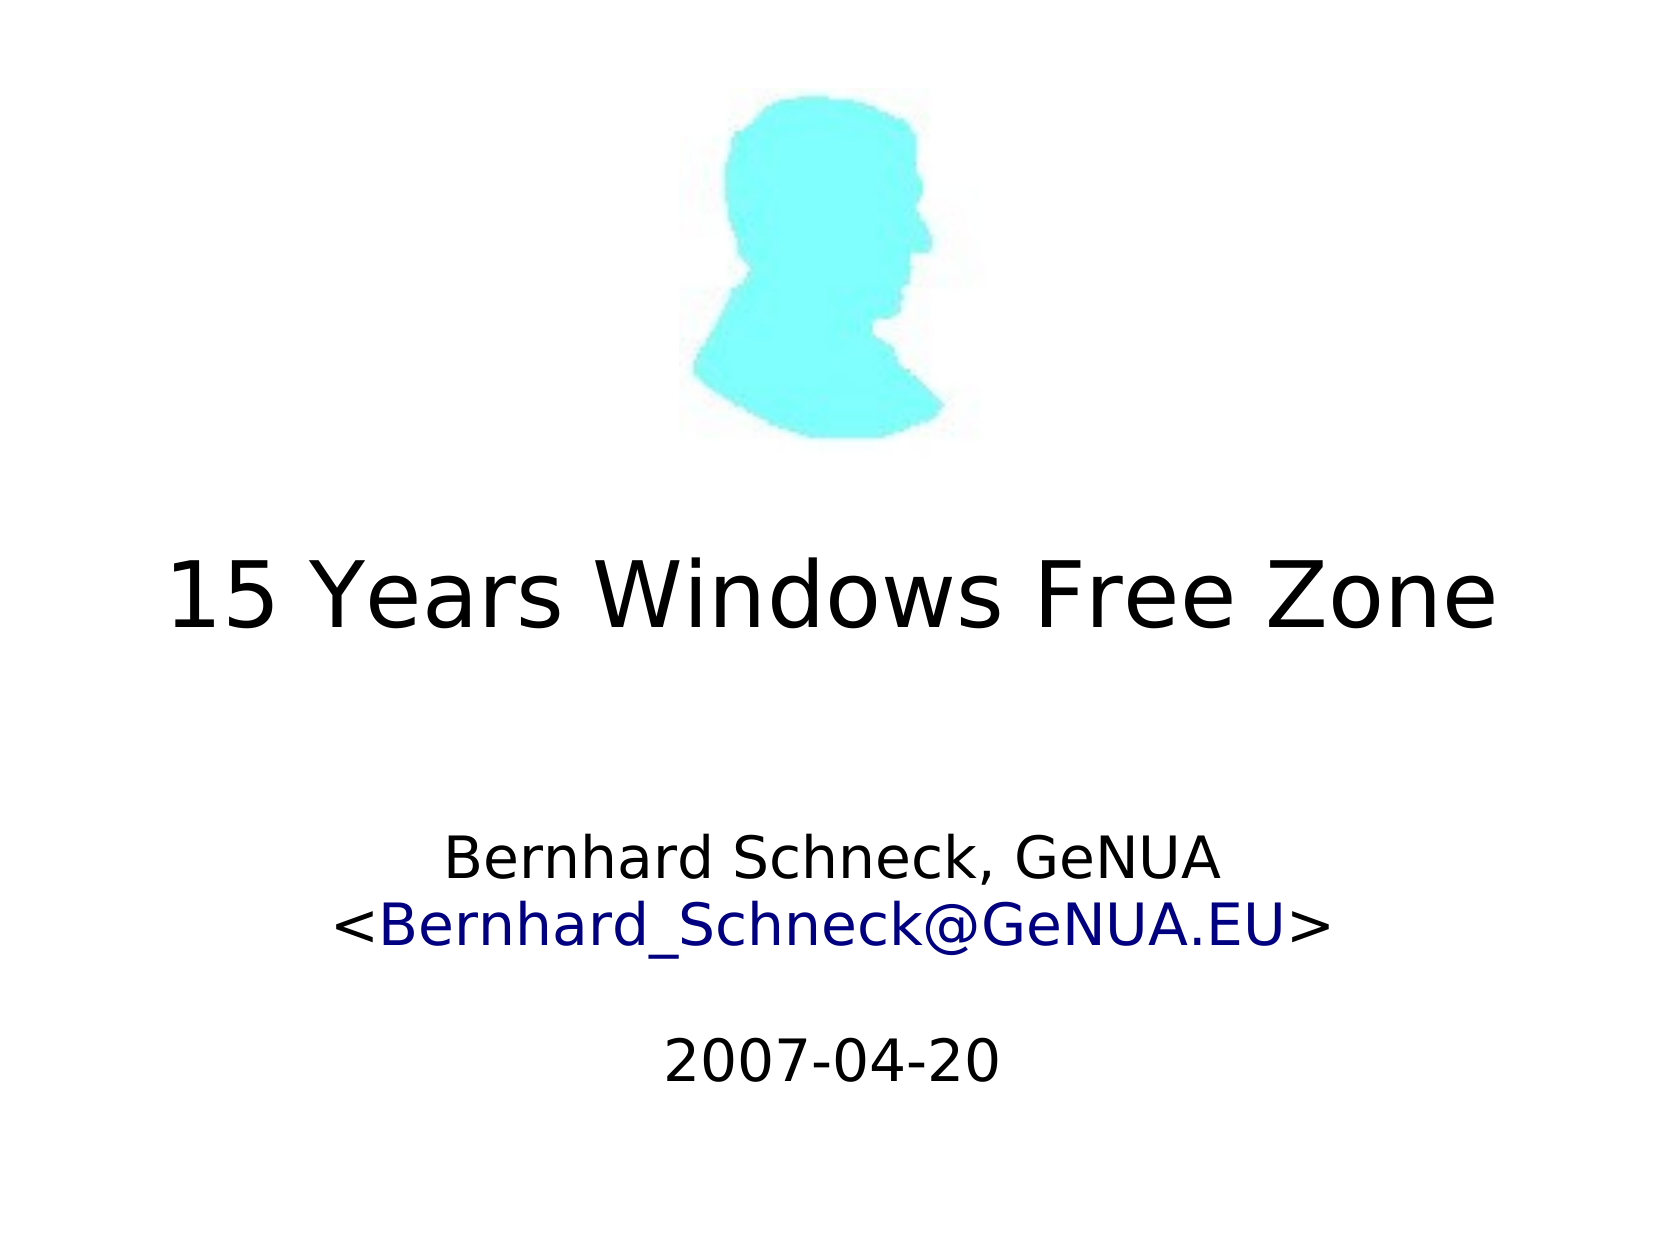

# 15 Years Windows Free Zone
Bernhard Schneck, GeNUA
<Bernhard_Schneck@GeNUA.EU>
2007-04-20